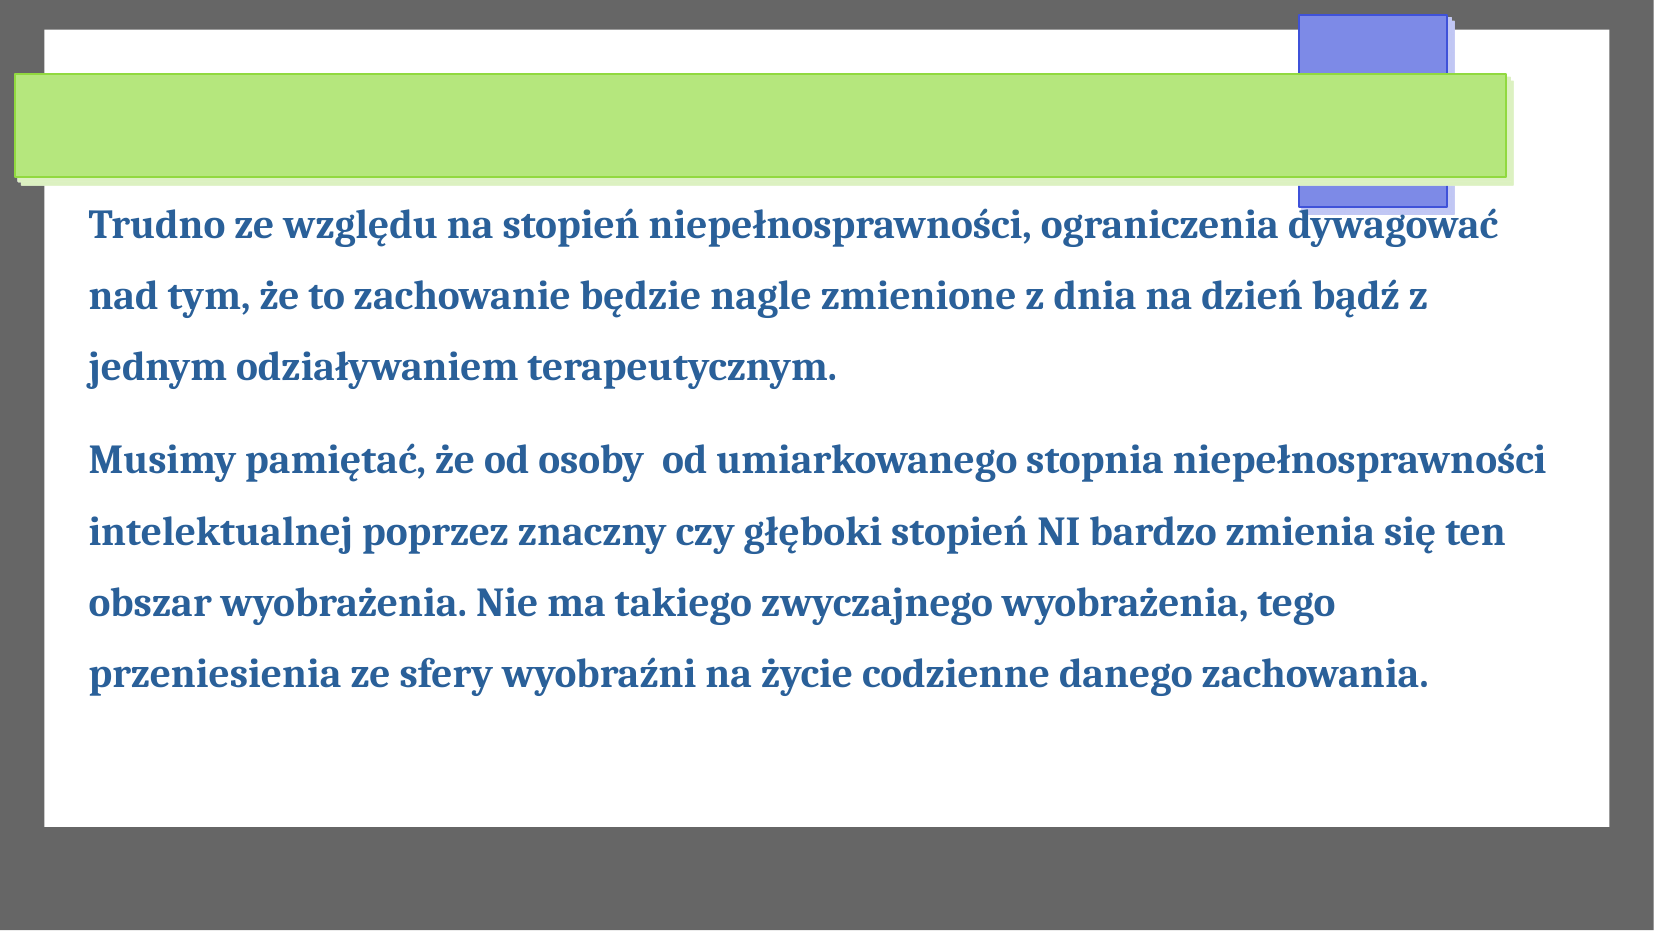

# Trudno ze względu na stopień niepełnosprawności, ograniczenia dywagować nad tym, że to zachowanie będzie nagle zmienione z dnia na dzień bądź z jednym odziaływaniem terapeutycznym.
Musimy pamiętać, że od osoby od umiarkowanego stopnia niepełnosprawności intelektualnej poprzez znaczny czy głęboki stopień NI bardzo zmienia się ten obszar wyobrażenia. Nie ma takiego zwyczajnego wyobrażenia, tego przeniesienia ze sfery wyobraźni na życie codzienne danego zachowania.